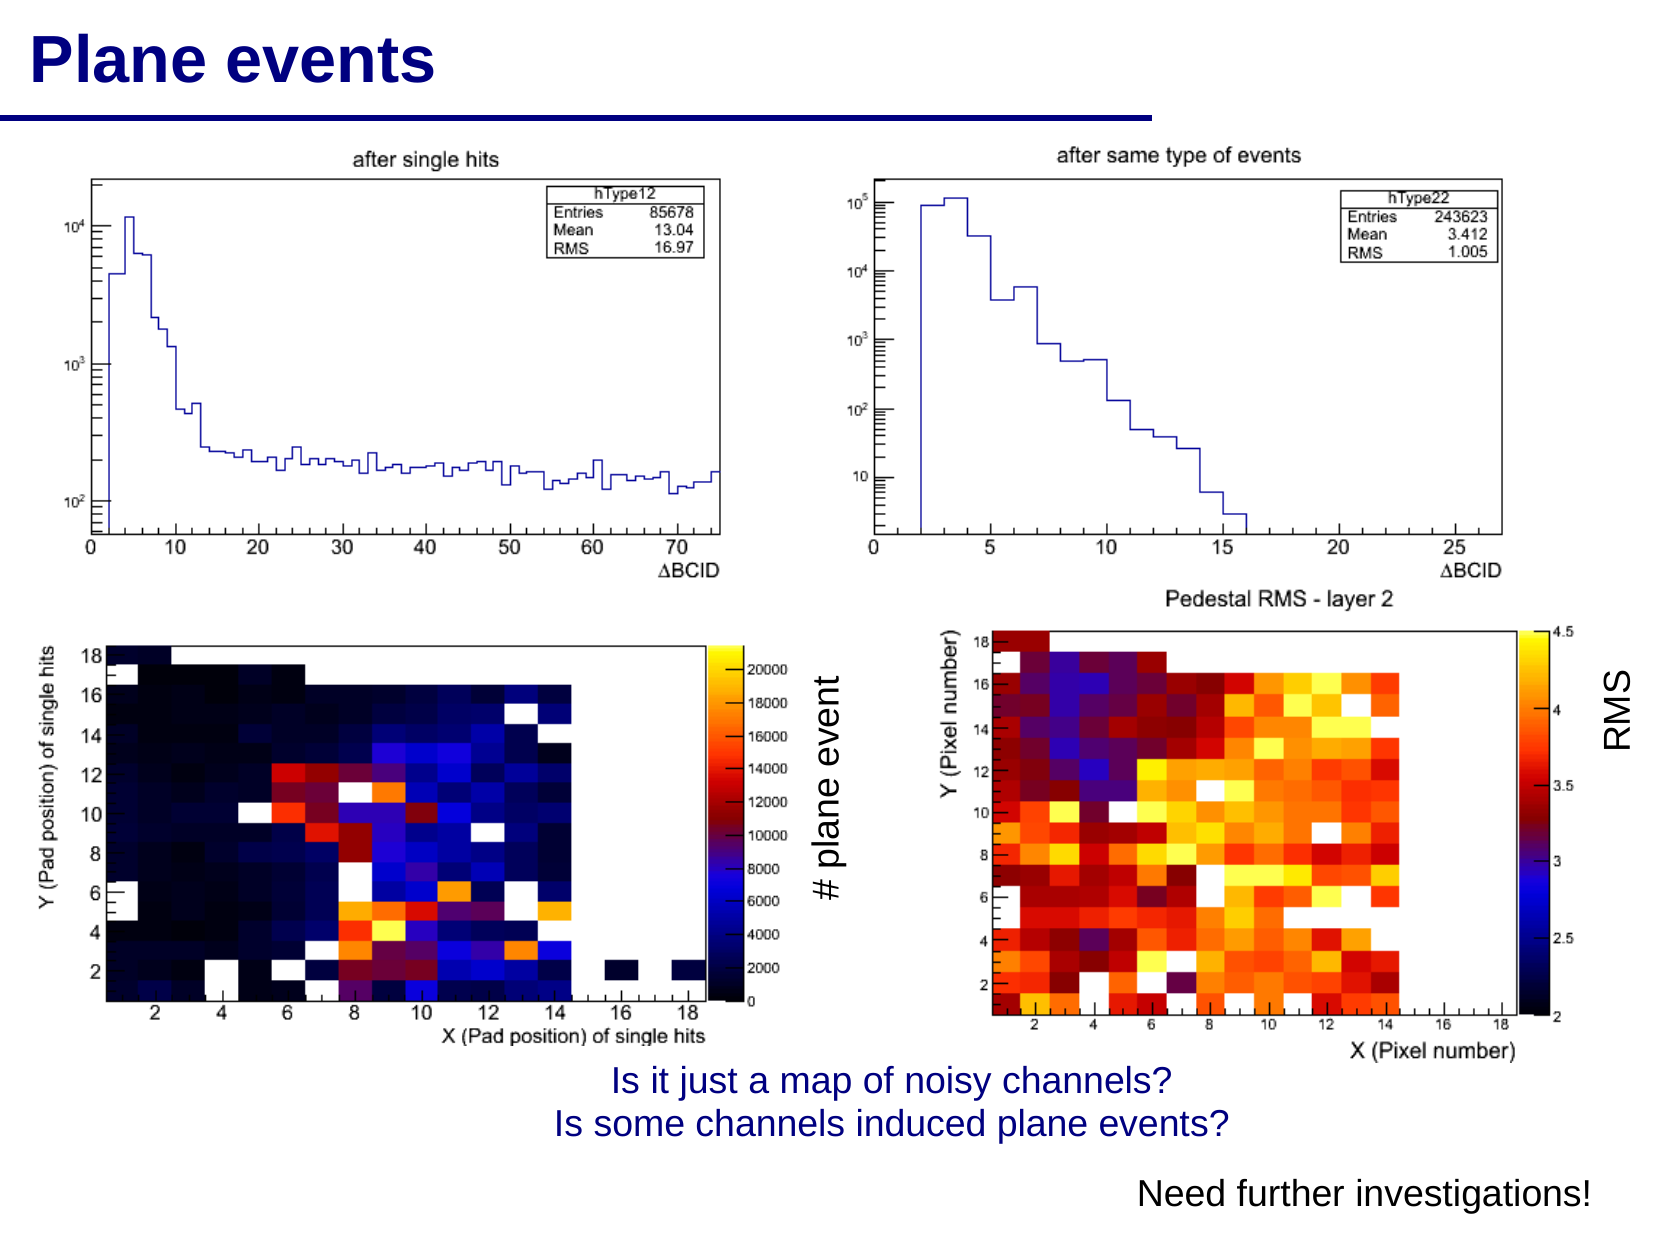

# Plane events
RMS
# plane event
Is it just a map of noisy channels?
Is some channels induced plane events?
Need further investigations!